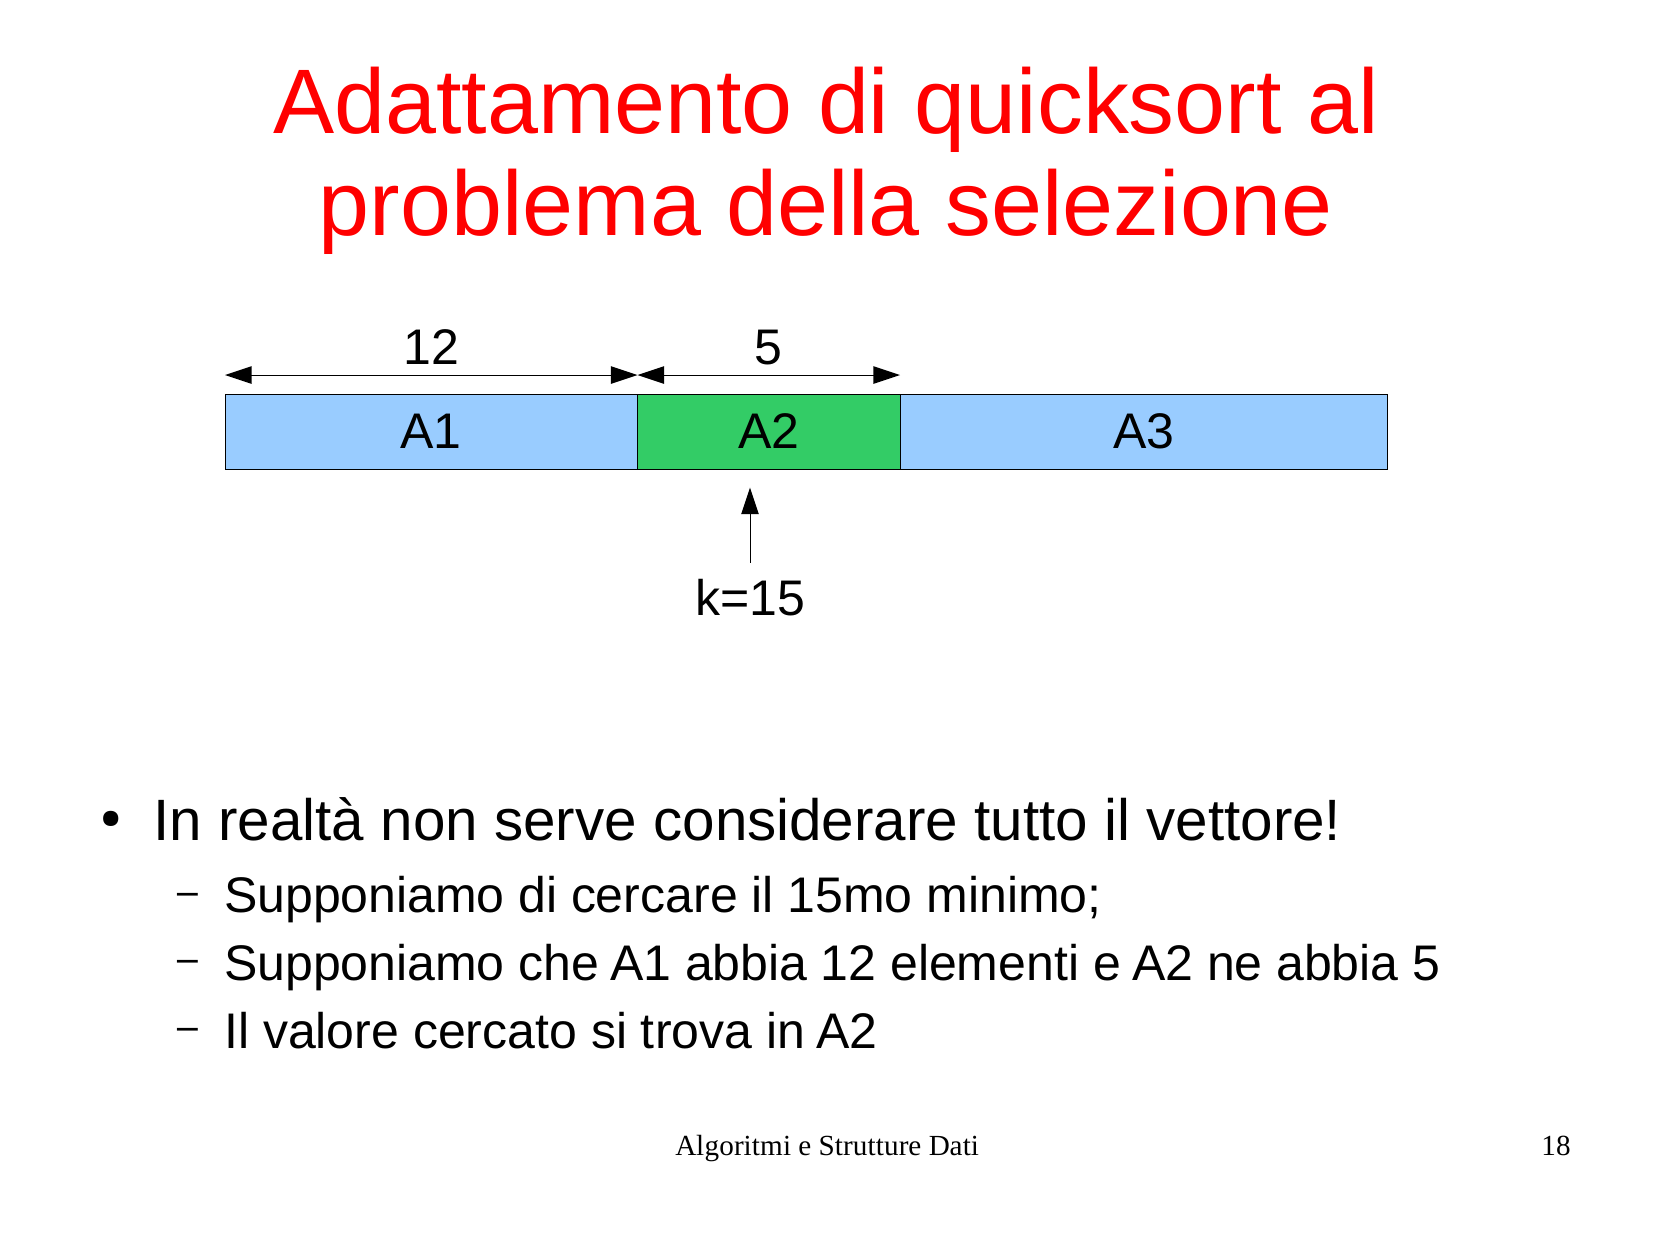

# Adattamento di quicksort al problema della selezione
12
5
A1
A2
A3
k=15
In realtà non serve considerare tutto il vettore!
Supponiamo di cercare il 15mo minimo;
Supponiamo che A1 abbia 12 elementi e A2 ne abbia 5
Il valore cercato si trova in A2
Algoritmi e Strutture Dati
18